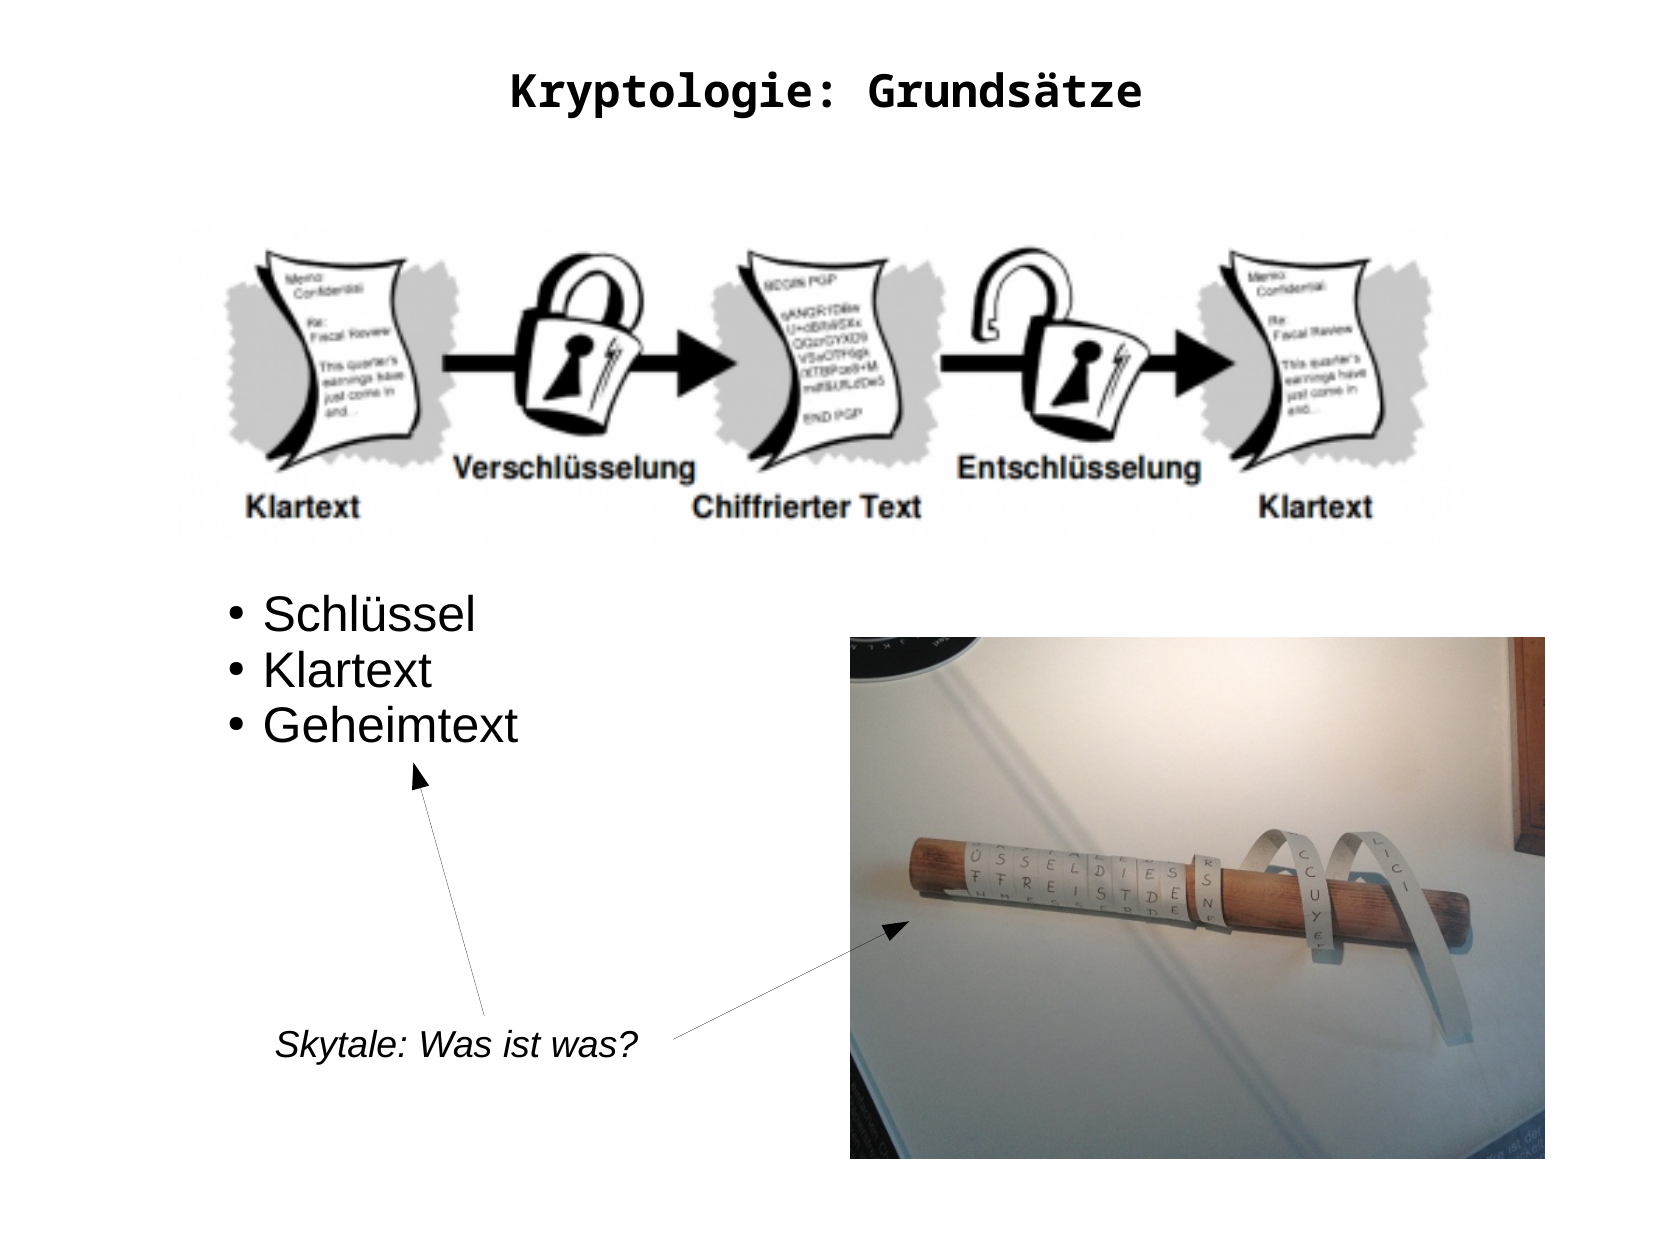

# Kryptologie: Grundsätze
Schlüssel
Klartext
Geheimtext
Skytale: Was ist was?